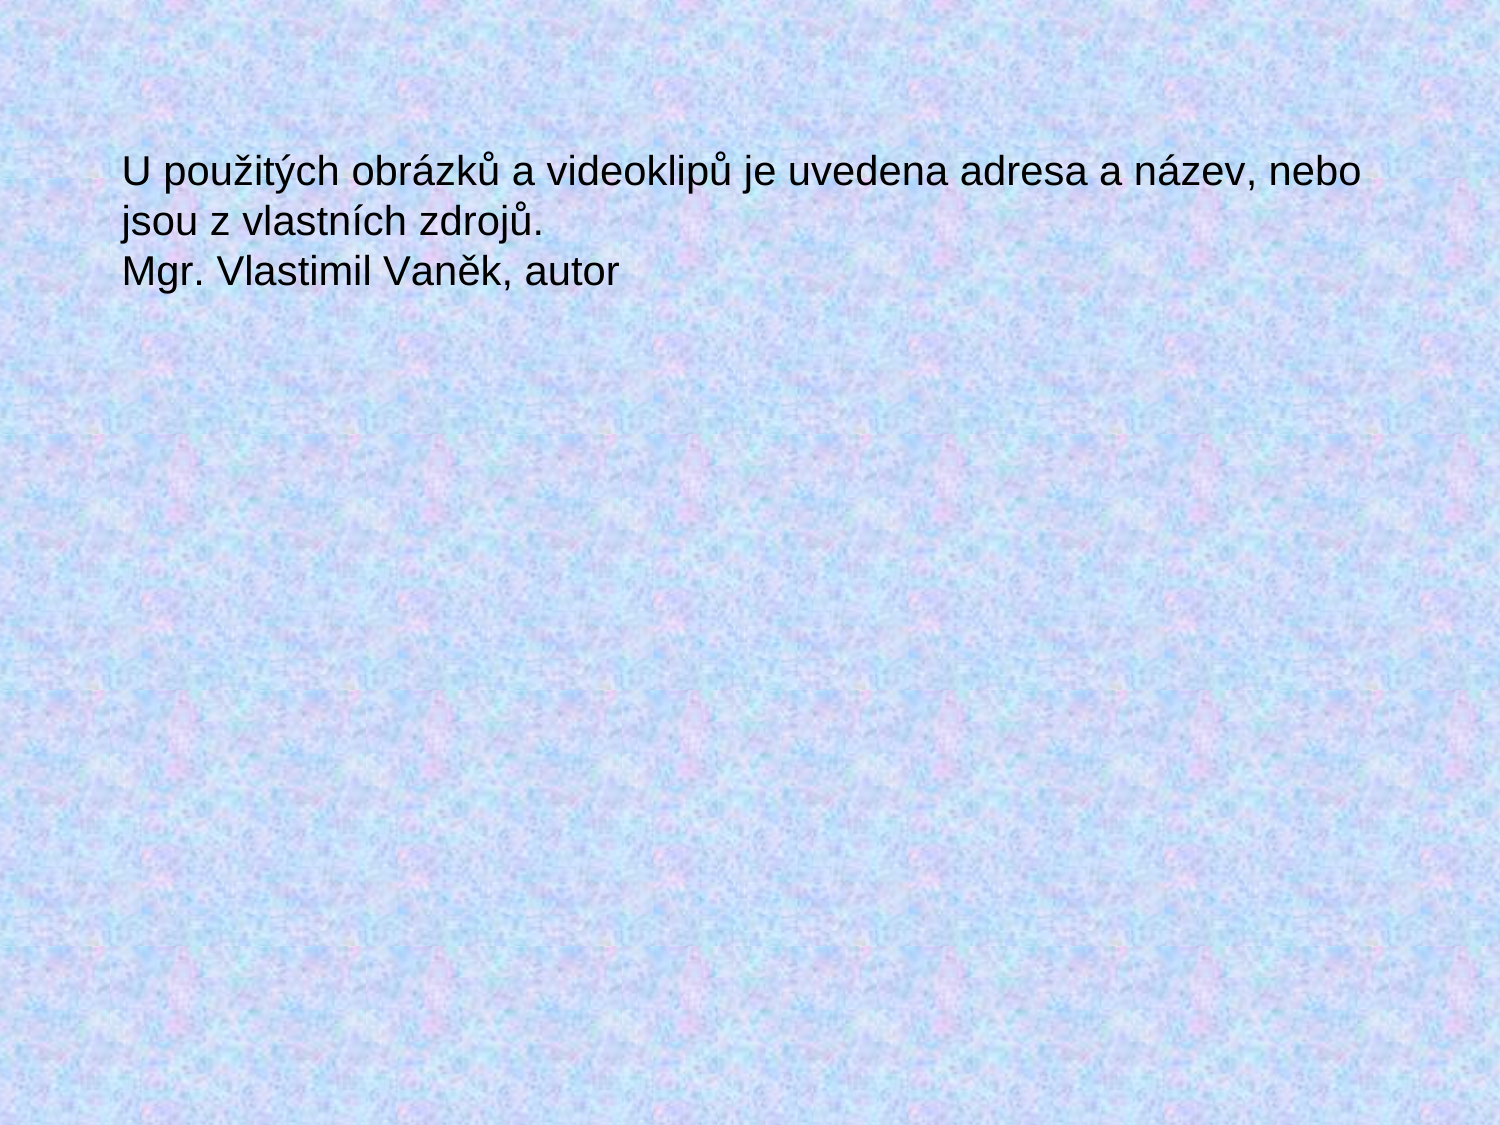

U použitých obrázků a videoklipů je uvedena adresa a název, nebo
jsou z vlastních zdrojů.
Mgr. Vlastimil Vaněk, autor